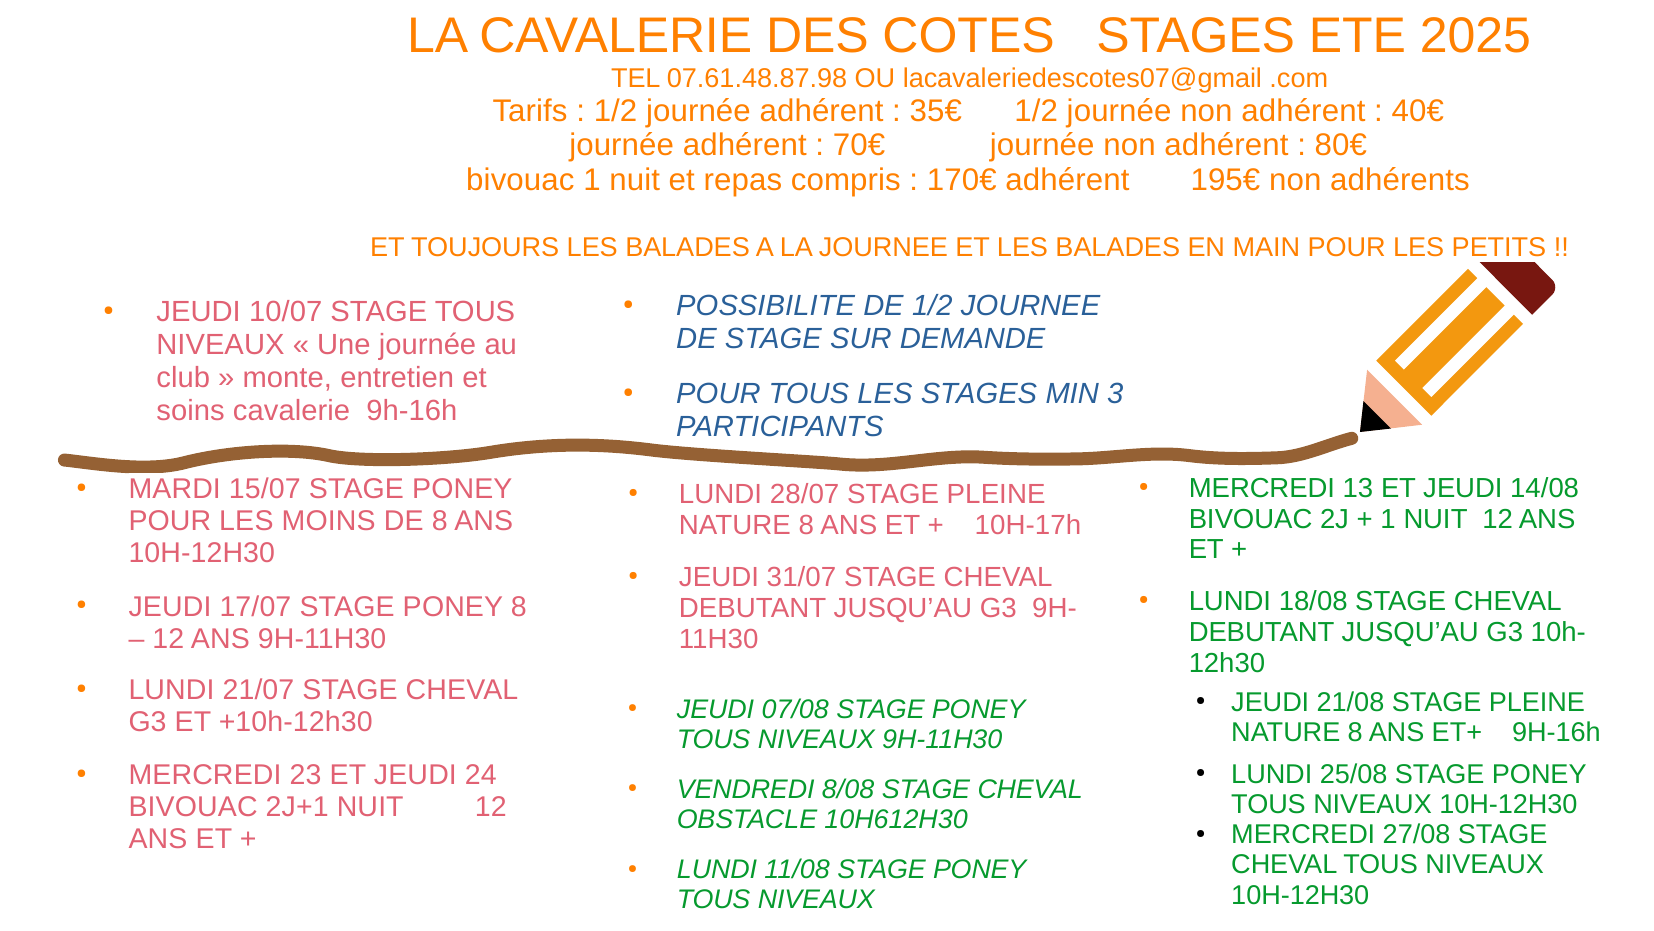

# LA CAVALERIE DES COTES STAGES ETE 2025 TEL 07.61.48.87.98 OU lacavaleriedescotes07@gmail .com Tarifs : 1/2 journée adhérent : 35€ 1/2 journée non adhérent : 40€ journée adhérent : 70€ journée non adhérent : 80€ bivouac 1 nuit et repas compris : 170€ adhérent 195€ non adhérents ET TOUJOURS LES BALADES A LA JOURNEE ET LES BALADES EN MAIN POUR LES PETITS !!
POSSIBILITE DE 1/2 JOURNEE DE STAGE SUR DEMANDE
POUR TOUS LES STAGES MIN 3 PARTICIPANTS
JEUDI 10/07 STAGE TOUS NIVEAUX « Une journée au club » monte, entretien et soins cavalerie 9h-16h
MARDI 15/07 STAGE PONEY POUR LES MOINS DE 8 ANS 10H-12H30
JEUDI 17/07 STAGE PONEY 8 – 12 ANS 9H-11H30
MERCREDI 13 ET JEUDI 14/08 BIVOUAC 2J + 1 NUIT 12 ANS ET +
LUNDI 18/08 STAGE CHEVAL DEBUTANT JUSQU’AU G3 10h-12h30
LUNDI 28/07 STAGE PLEINE NATURE 8 ANS ET + 10H-17h
JEUDI 31/07 STAGE CHEVAL DEBUTANT JUSQU’AU G3 9H-11H30
LUNDI 21/07 STAGE CHEVAL G3 ET +10h-12h30
MERCREDI 23 ET JEUDI 24 BIVOUAC 2J+1 NUIT 12 ANS ET +
JEUDI 21/08 STAGE PLEINE NATURE 8 ANS ET+ 9H-16h
LUNDI 25/08 STAGE PONEY TOUS NIVEAUX 10H-12H30
MERCREDI 27/08 STAGE CHEVAL TOUS NIVEAUX 10H-12H30
JEUDI 07/08 STAGE PONEY TOUS NIVEAUX 9H-11H30
VENDREDI 8/08 STAGE CHEVAL OBSTACLE 10H612H30
LUNDI 11/08 STAGE PONEY TOUS NIVEAUX